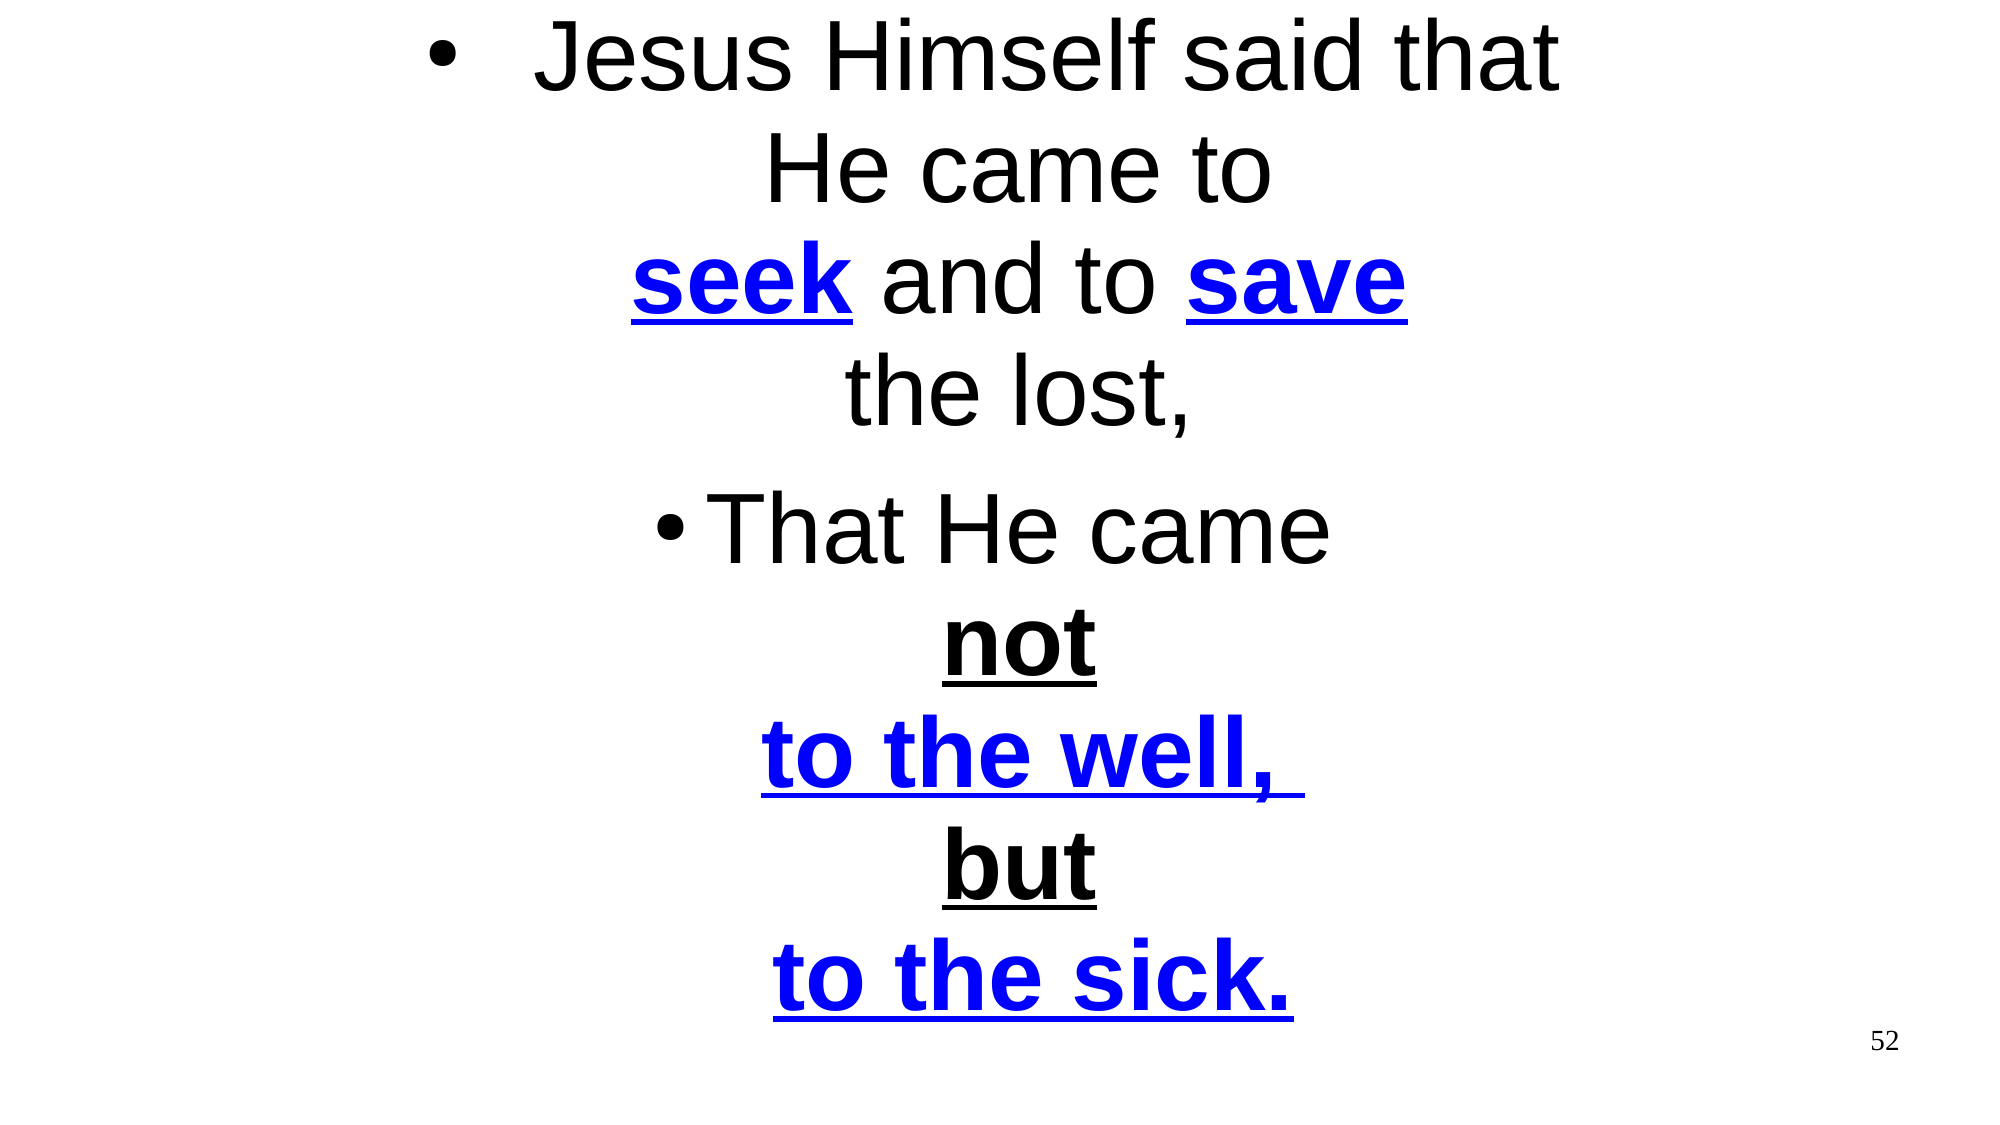

# Jesus Himself said that He came to seek and to save the lost,
That He came
not
to the well,
but
to the sick.
52